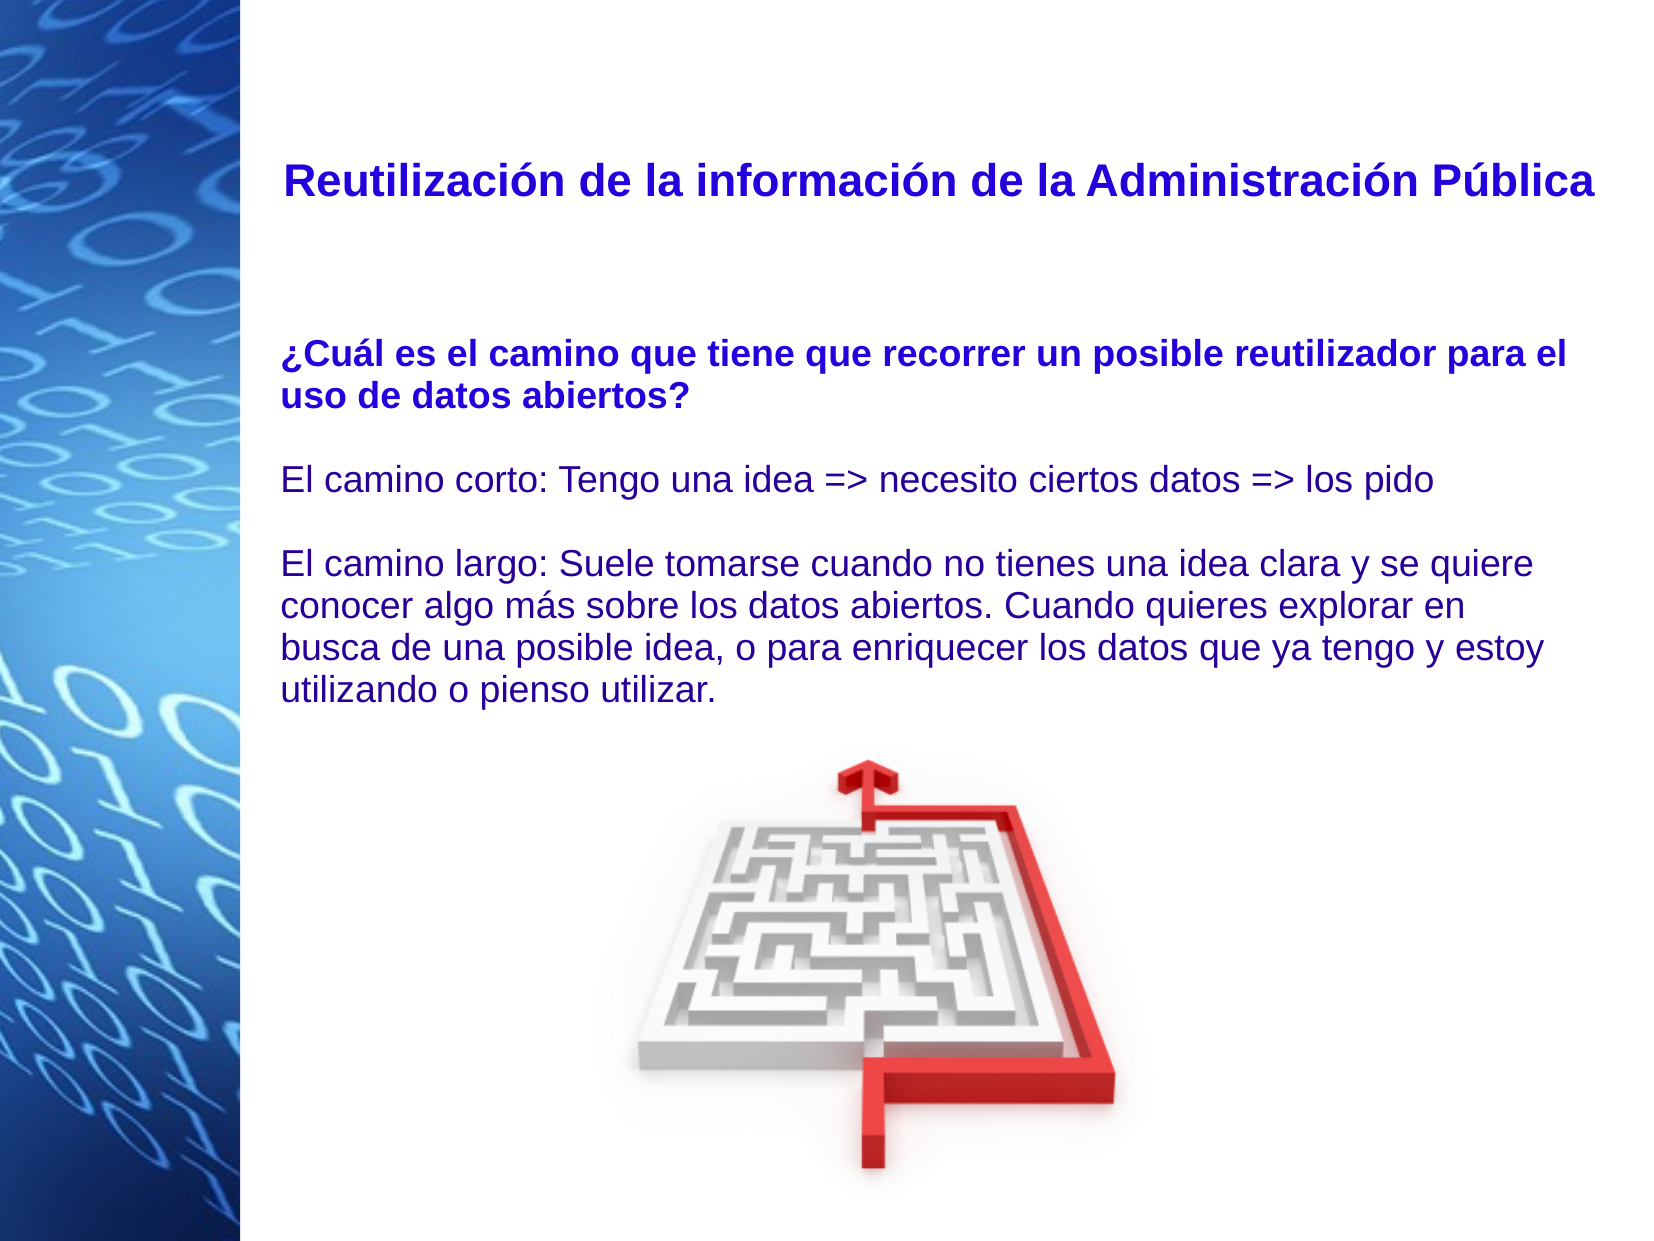

Reutilización de la información de la Administración Pública
¿Cuál es el camino que tiene que recorrer un posible reutilizador para el
uso de datos abiertos?
El camino corto: Tengo una idea => necesito ciertos datos => los pido
El camino largo: Suele tomarse cuando no tienes una idea clara y se quiere
conocer algo más sobre los datos abiertos. Cuando quieres explorar en
busca de una posible idea, o para enriquecer los datos que ya tengo y estoy
utilizando o pienso utilizar.